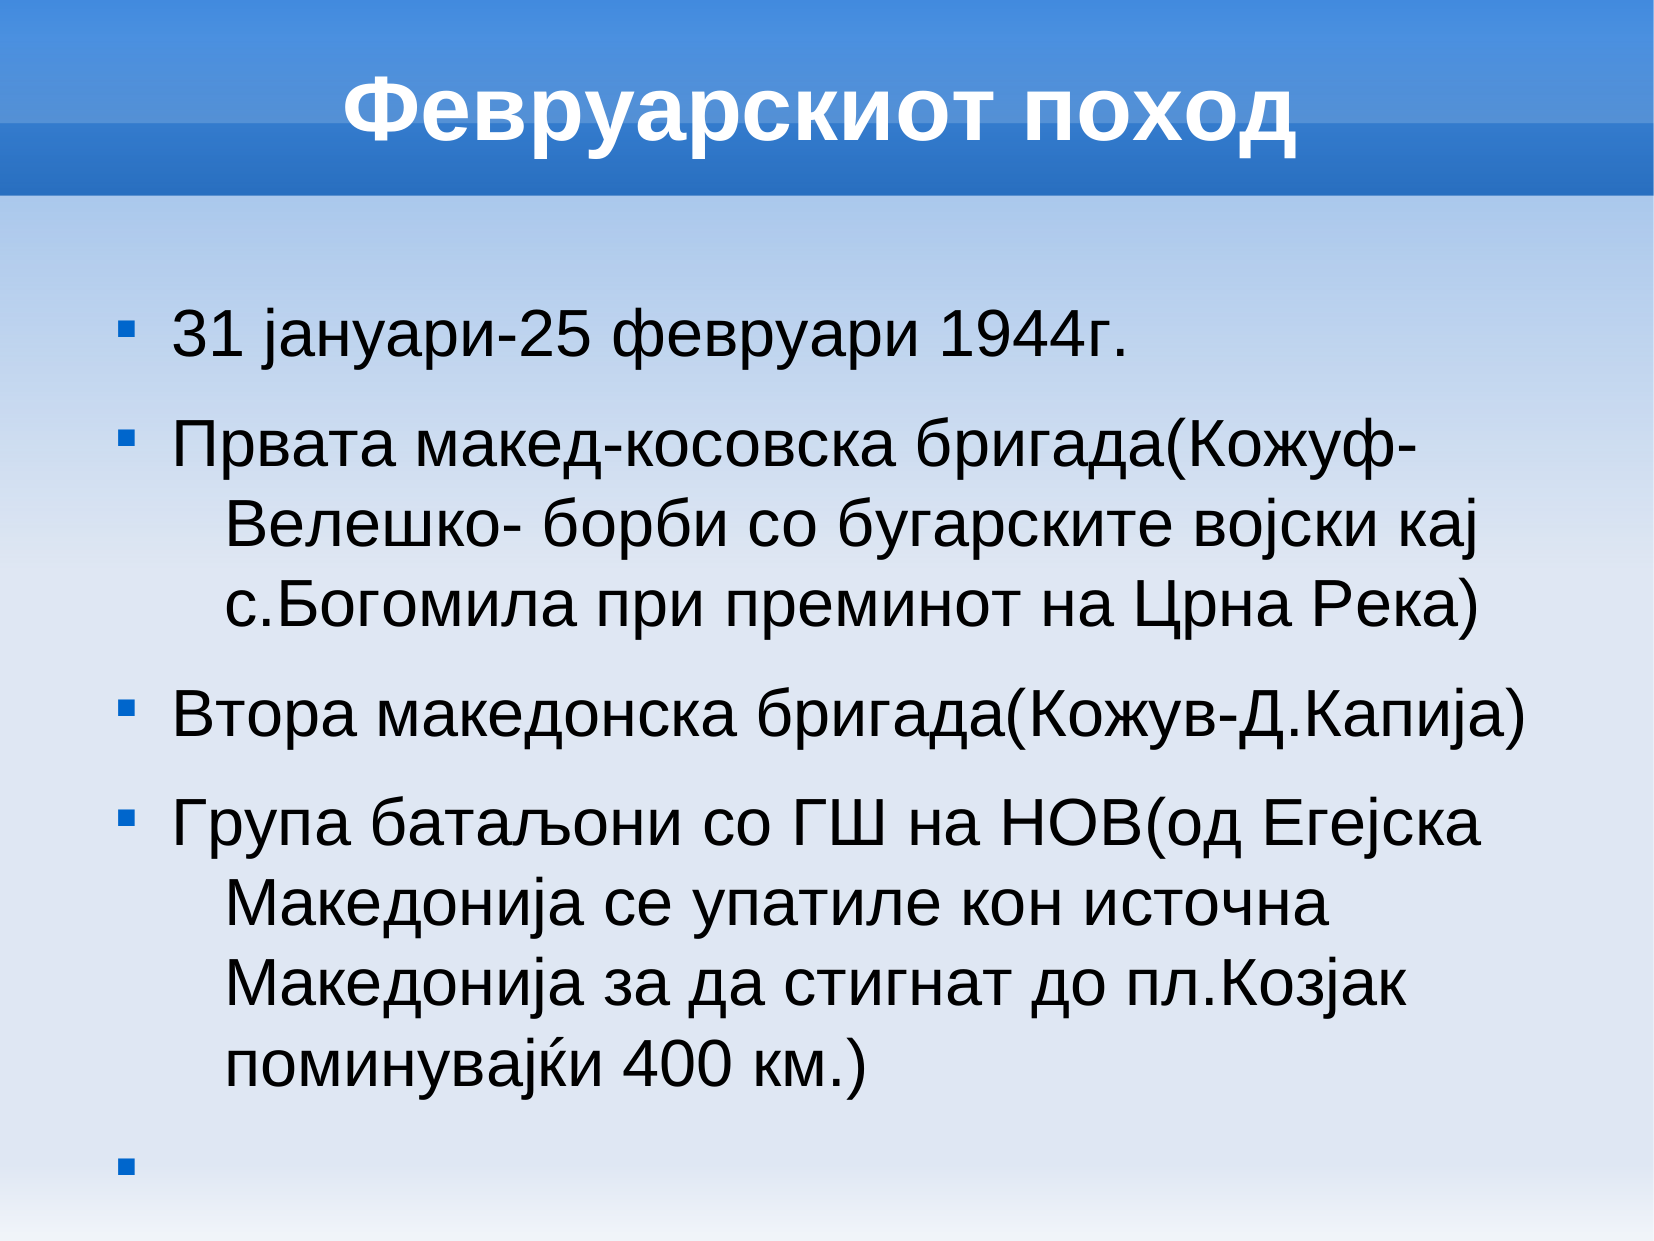

# Февруарскиот поход
31 јануари-25 февруари 1944г.
Првата макед-косовска бригада(Кожуф-Велешко- борби со бугарските војски кај с.Богомила при преминот на Црна Река)
Втора македонска бригада(Кожув-Д.Капија)
Група батаљони со ГШ на НОВ(од Егејска Македонија се упатиле кон источна Македонија за да стигнат до пл.Козјак поминувајќи 400 км.)